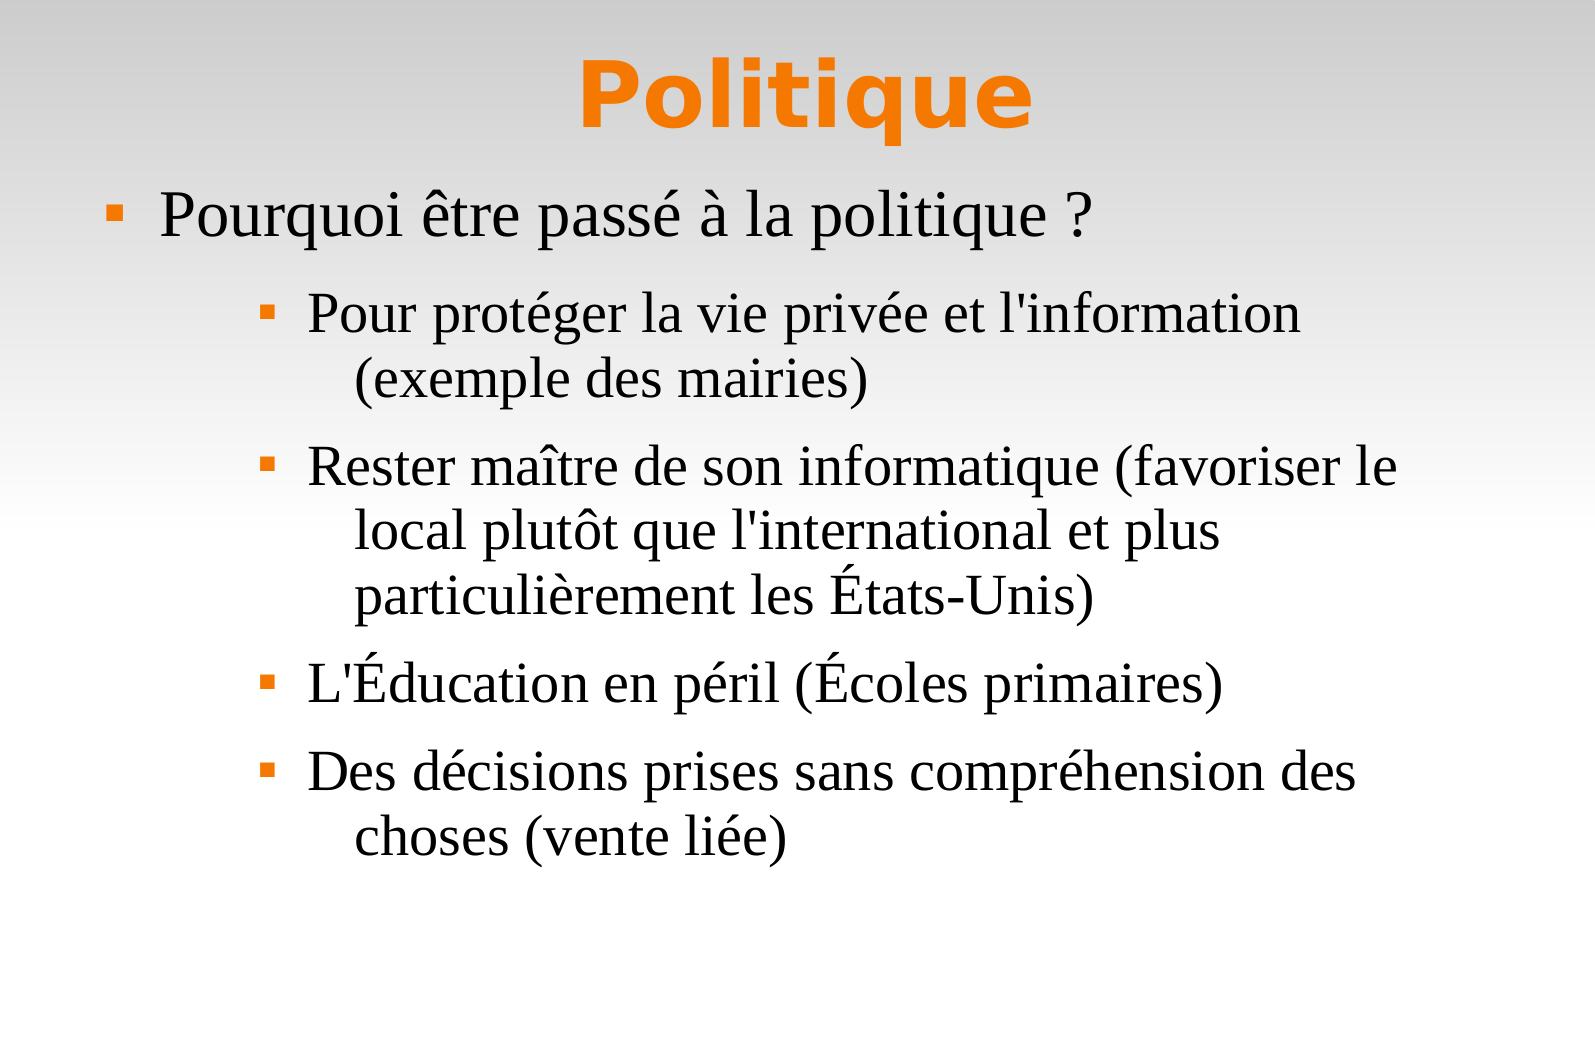

# Politique
Pourquoi être passé à la politique ?
Pour protéger la vie privée et l'information (exemple des mairies)
Rester maître de son informatique (favoriser le local plutôt que l'international et plus particulièrement les États-Unis)
L'Éducation en péril (Écoles primaires)
Des décisions prises sans compréhension des choses (vente liée)